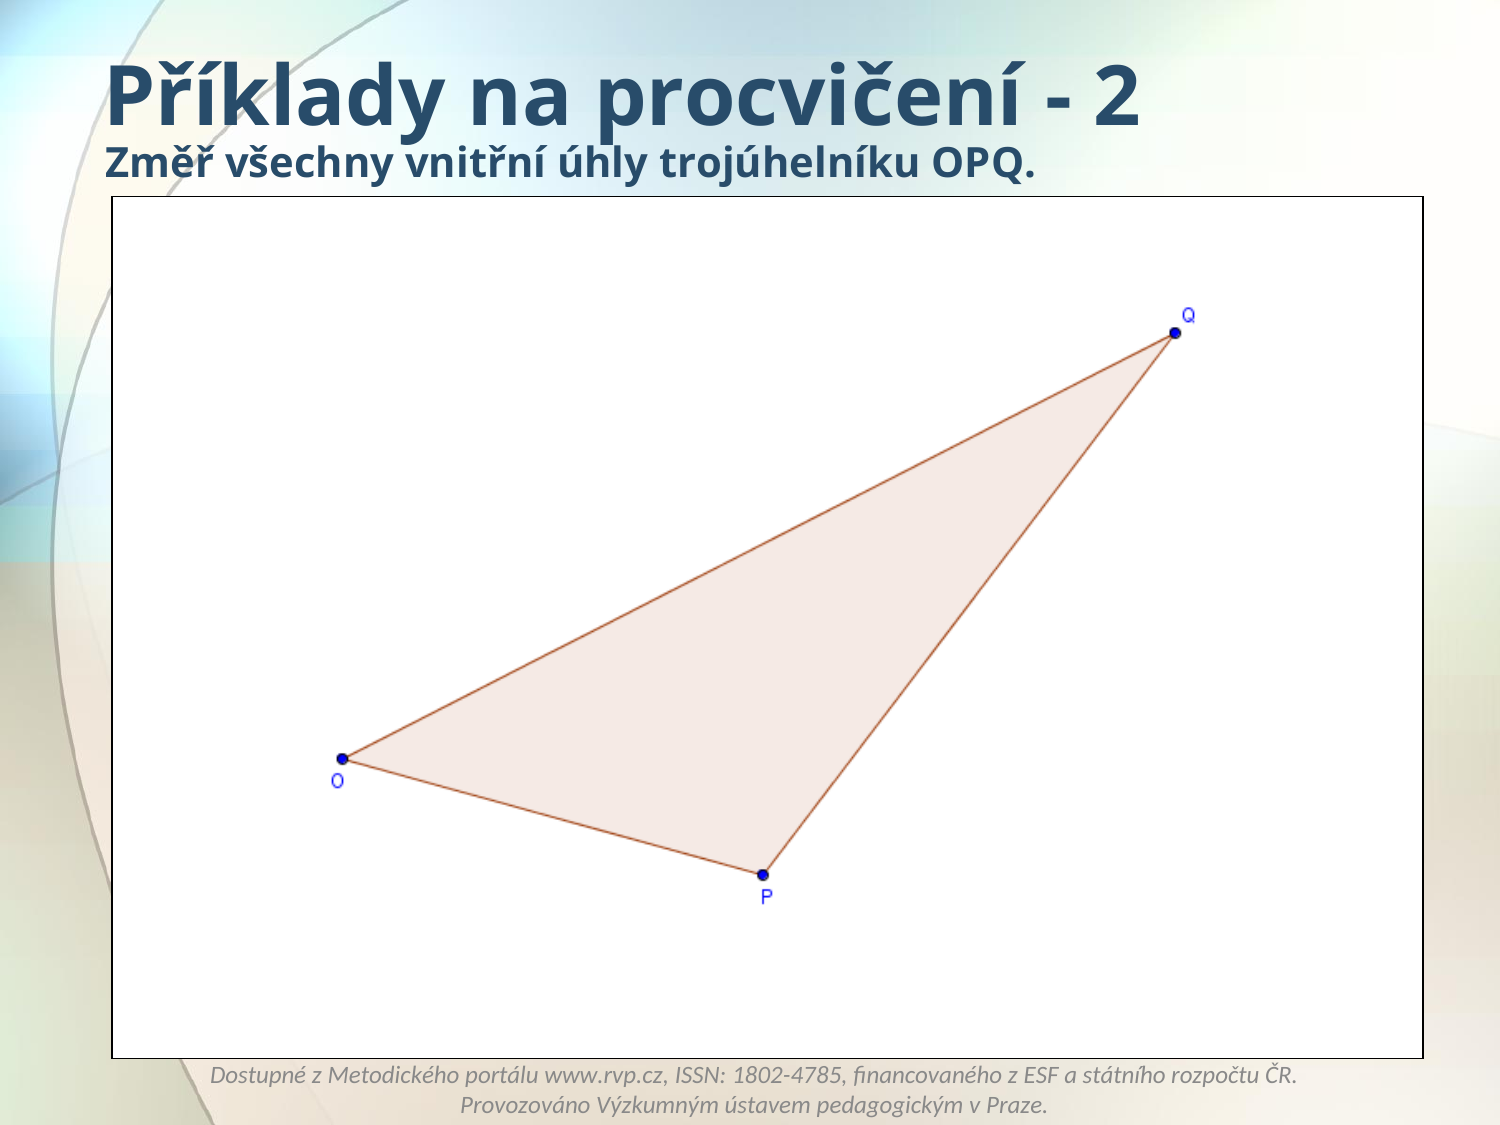

# Příklady na procvičení - 2
Změř všechny vnitřní úhly trojúhelníku OPQ.